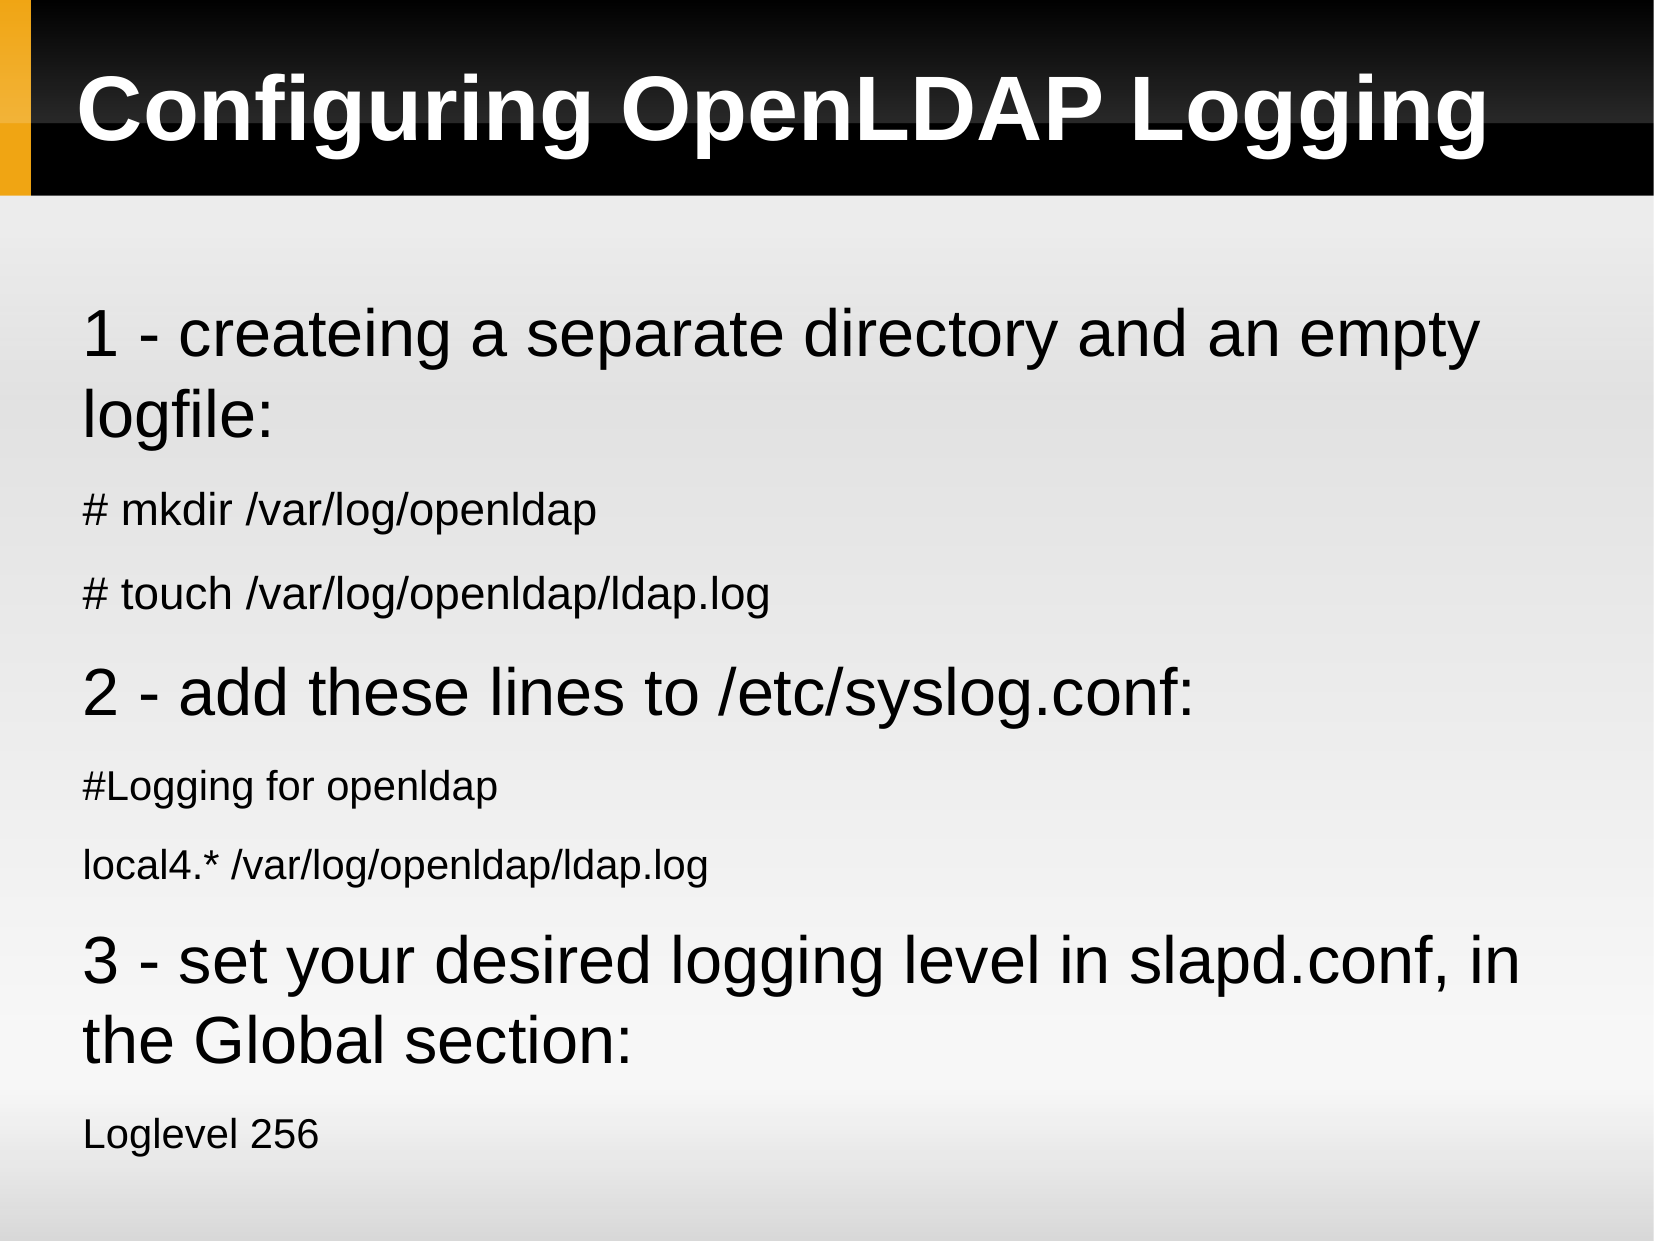

# Configuring OpenLDAP Logging
1 - createing a separate directory and an empty logfile:
# mkdir /var/log/openldap
# touch /var/log/openldap/ldap.log
2 - add these lines to /etc/syslog.conf:
#Logging for openldap
local4.* /var/log/openldap/ldap.log
3 - set your desired logging level in slapd.conf, in the Global section:
Loglevel 256